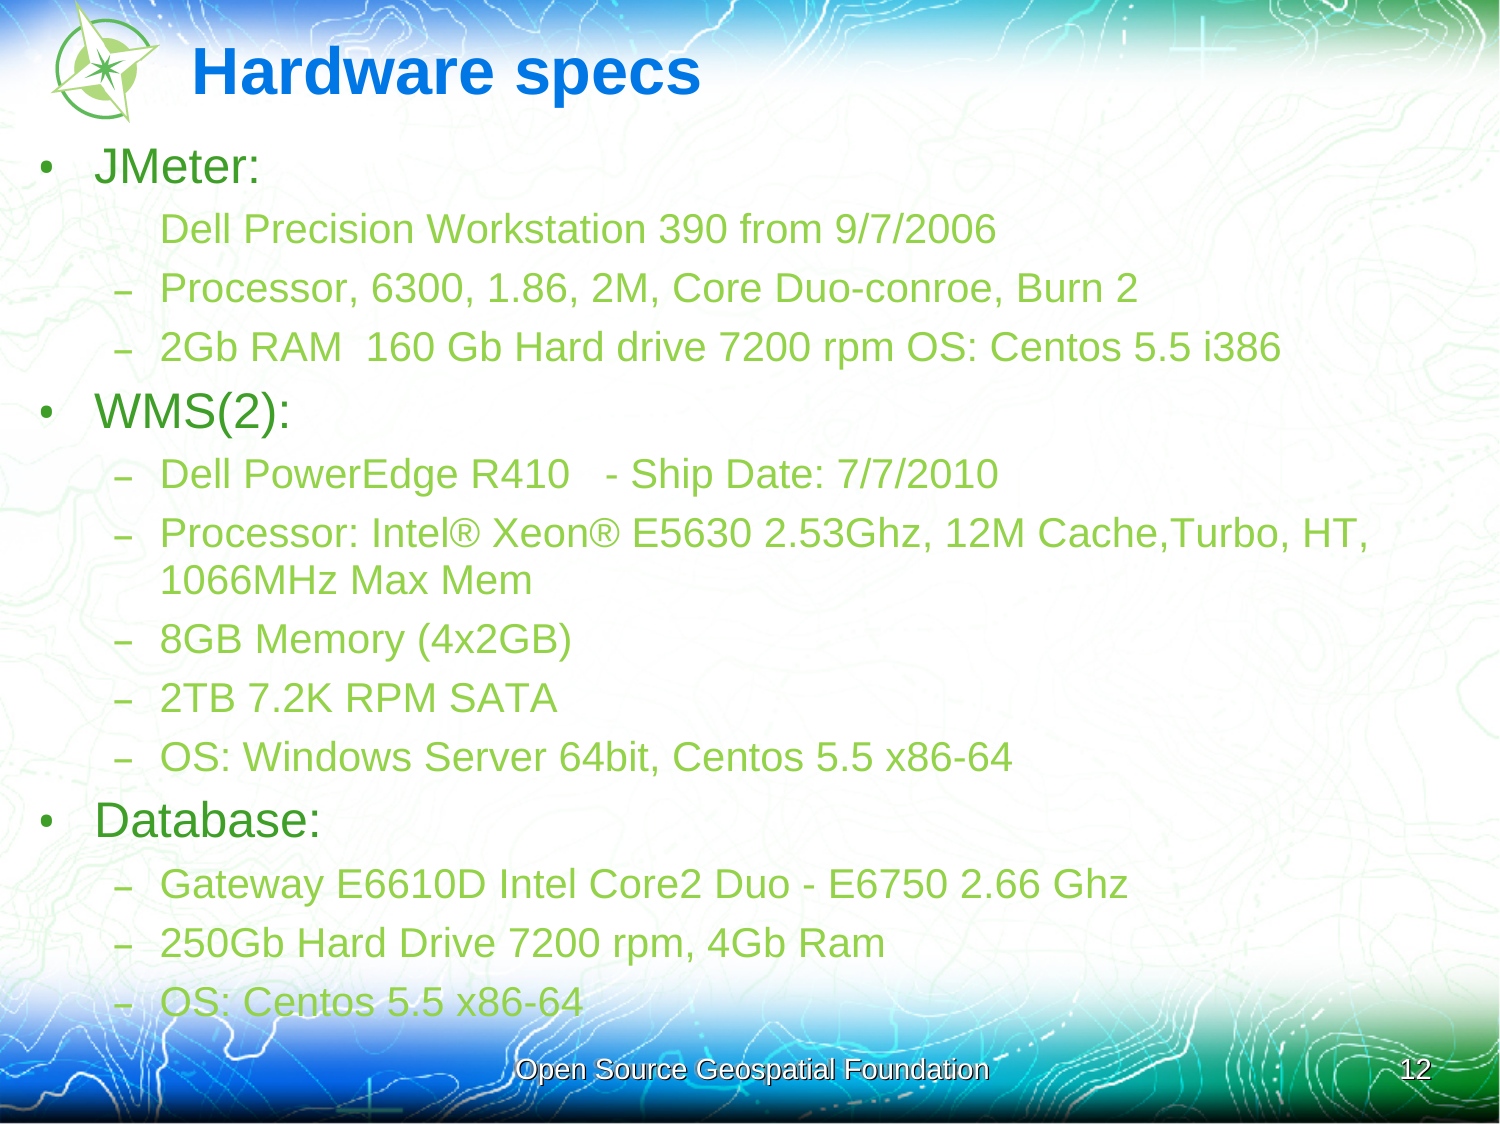

# Hardware specs
JMeter:
Dell Precision Workstation 390 from 9/7/2006
Processor, 6300, 1.86, 2M, Core Duo-conroe, Burn 2
2Gb RAM 160 Gb Hard drive 7200 rpm OS: Centos 5.5 i386
WMS(2):
Dell PowerEdge R410 - Ship Date: 7/7/2010
Processor: Intel® Xeon® E5630 2.53Ghz, 12M Cache,Turbo, HT, 1066MHz Max Mem
8GB Memory (4x2GB)
2TB 7.2K RPM SATA
OS: Windows Server 64bit, Centos 5.5 x86-64
Database:
Gateway E6610D Intel Core2 Duo - E6750 2.66 Ghz
250Gb Hard Drive 7200 rpm, 4Gb Ram
OS: Centos 5.5 x86-64
Open Source Geospatial Foundation
12